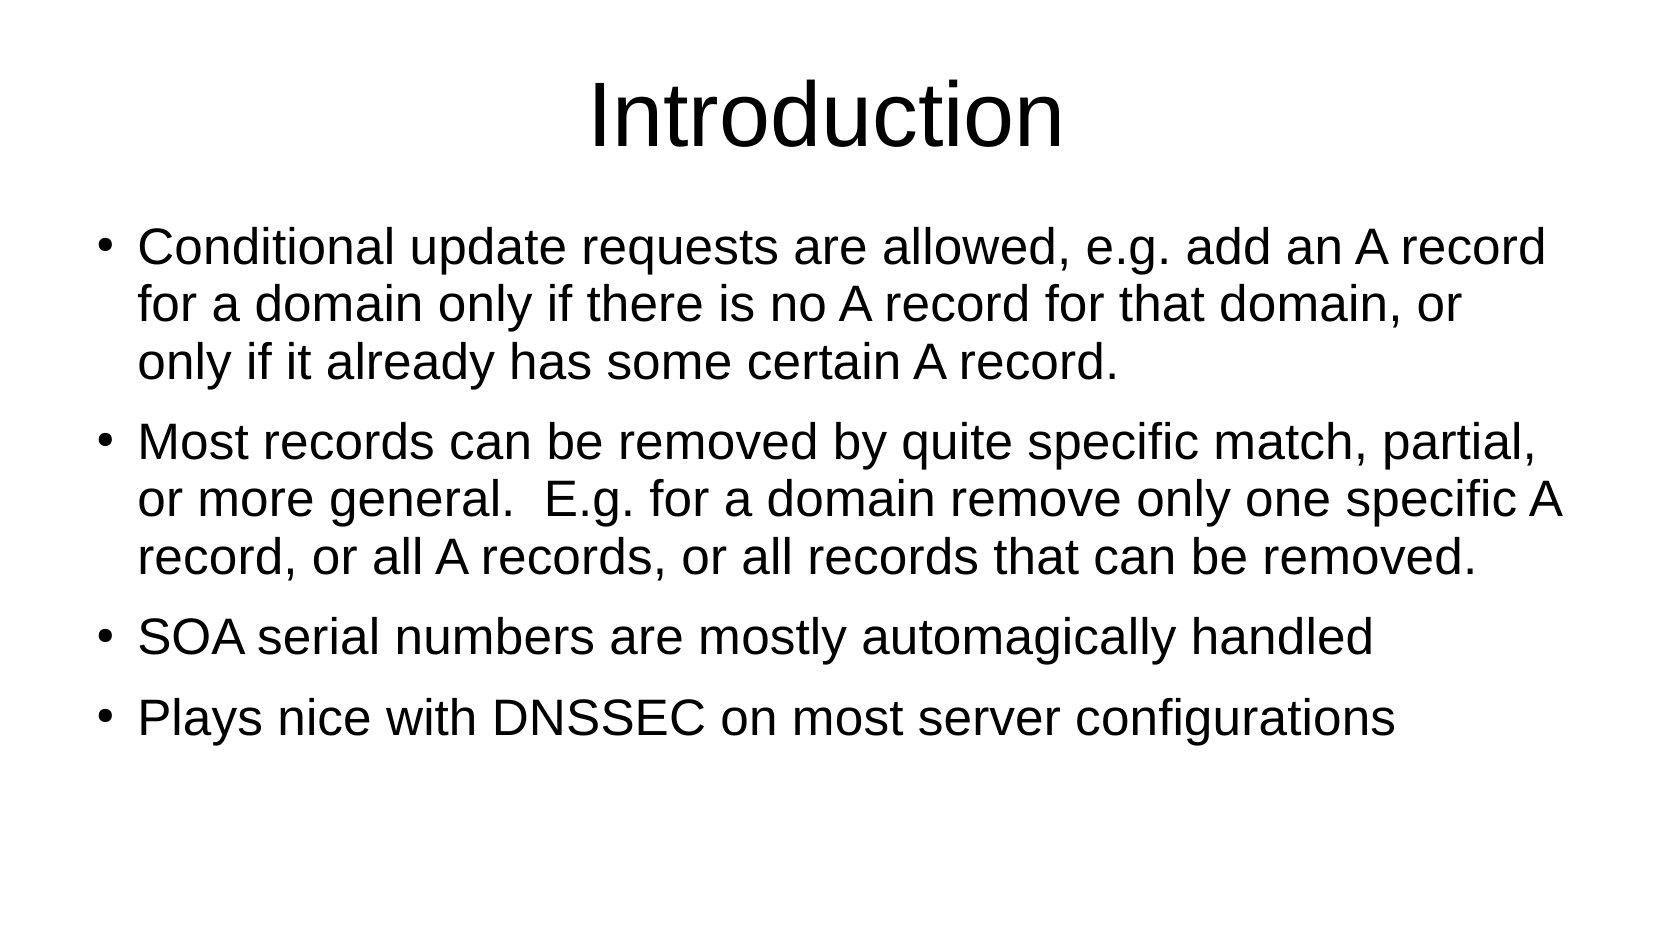

# Introduction
Conditional update requests are allowed, e.g. add an A record for a domain only if there is no A record for that domain, or only if it already has some certain A record.
Most records can be removed by quite specific match, partial, or more general. E.g. for a domain remove only one specific A record, or all A records, or all records that can be removed.
SOA serial numbers are mostly automagically handled
Plays nice with DNSSEC on most server configurations